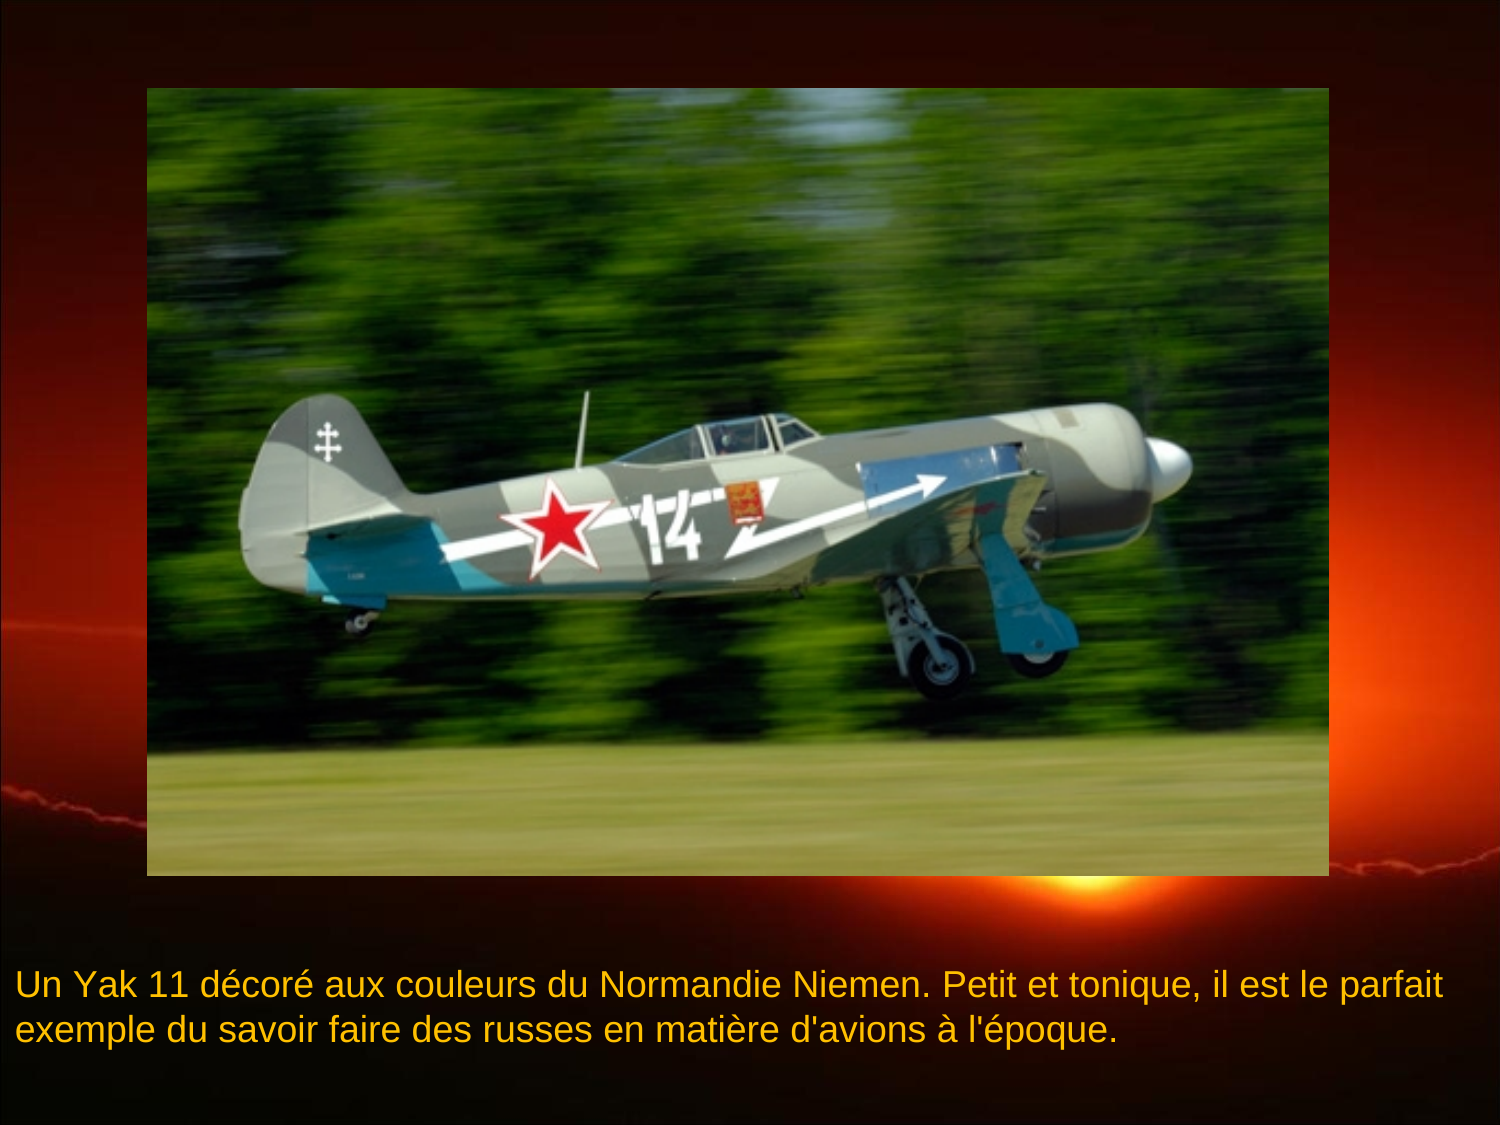

Un Yak 11 décoré aux couleurs du Normandie Niemen. Petit et tonique, il est le parfait exemple du savoir faire des russes en matière d'avions à l'époque.